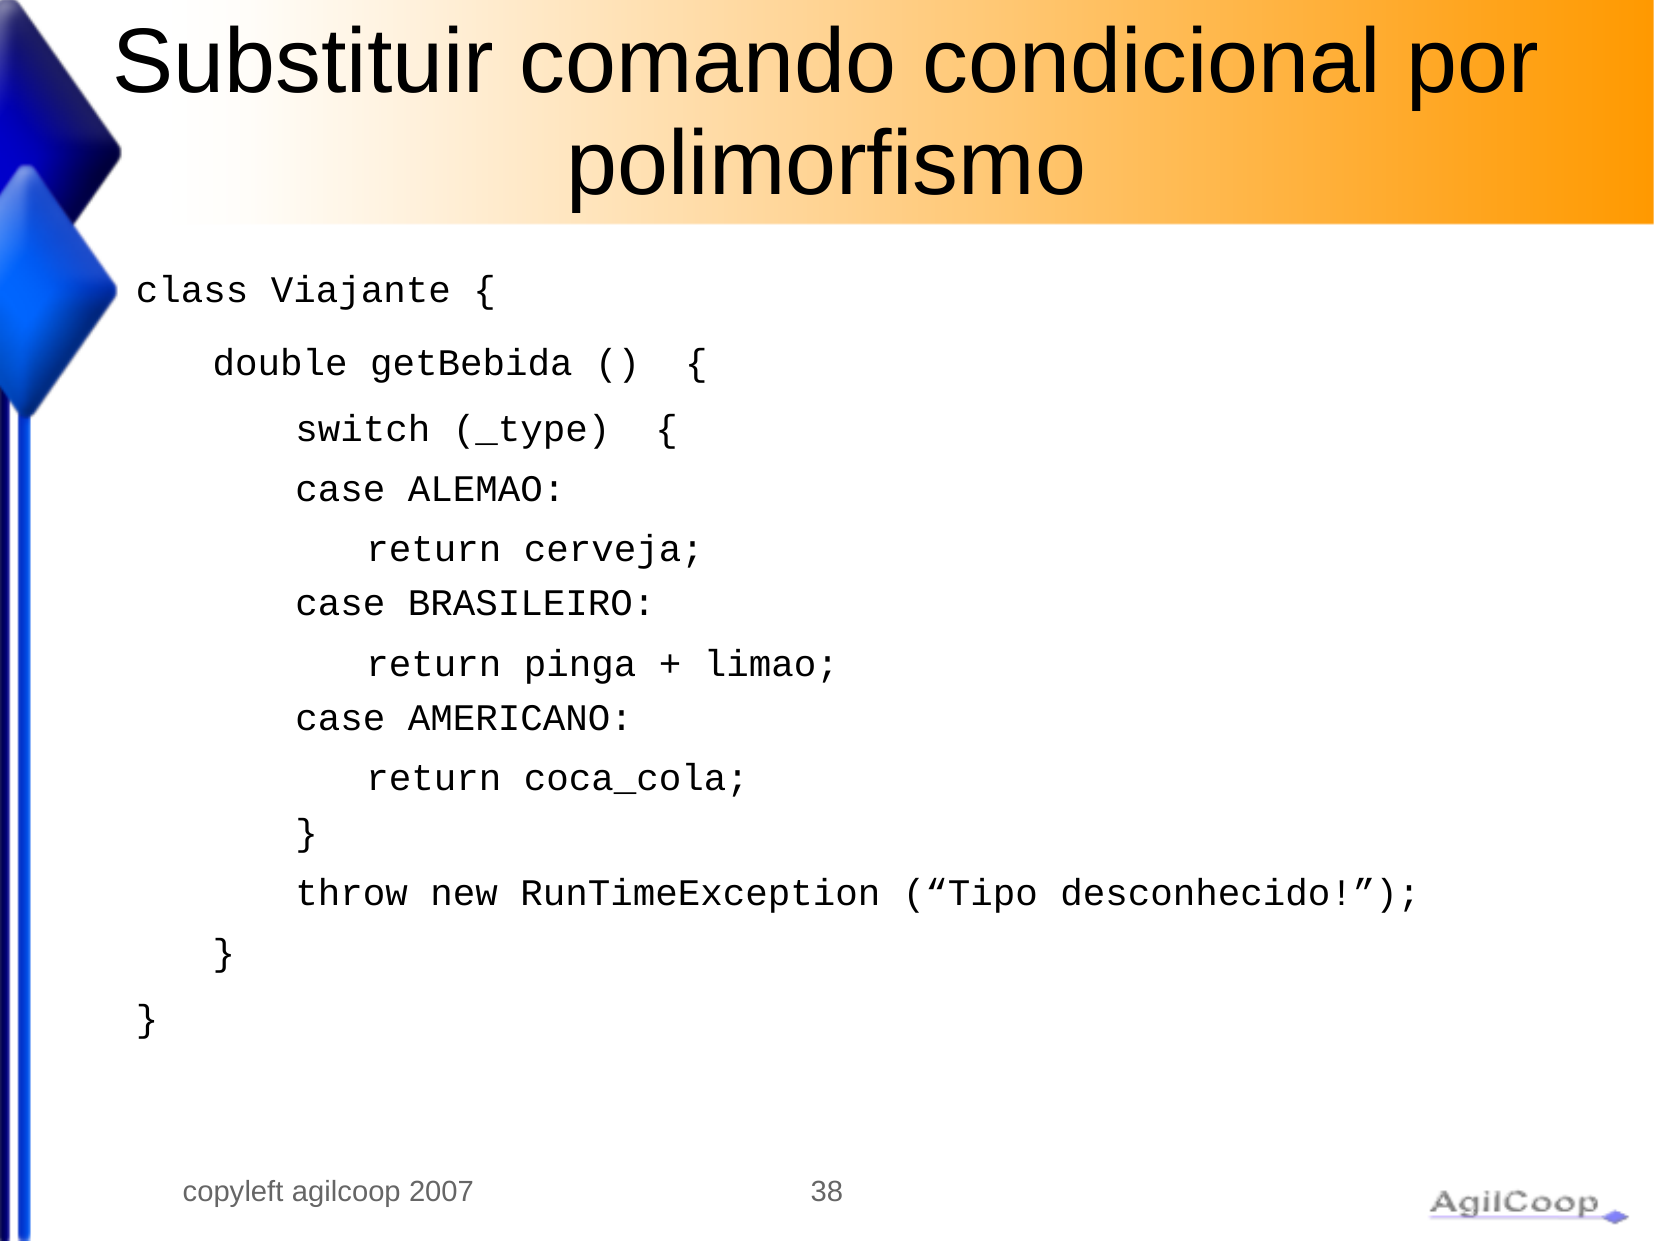

# Substituir comando condicional por polimorfismo
class Viajante {
double getBebida () {
switch (_type) {
case ALEMAO:
return cerveja;
case BRASILEIRO:
return pinga + limao;
case AMERICANO:
return coca_cola;
}
throw new RunTimeException (“Tipo desconhecido!”);
}
}
copyleft agilcoop 2007
38